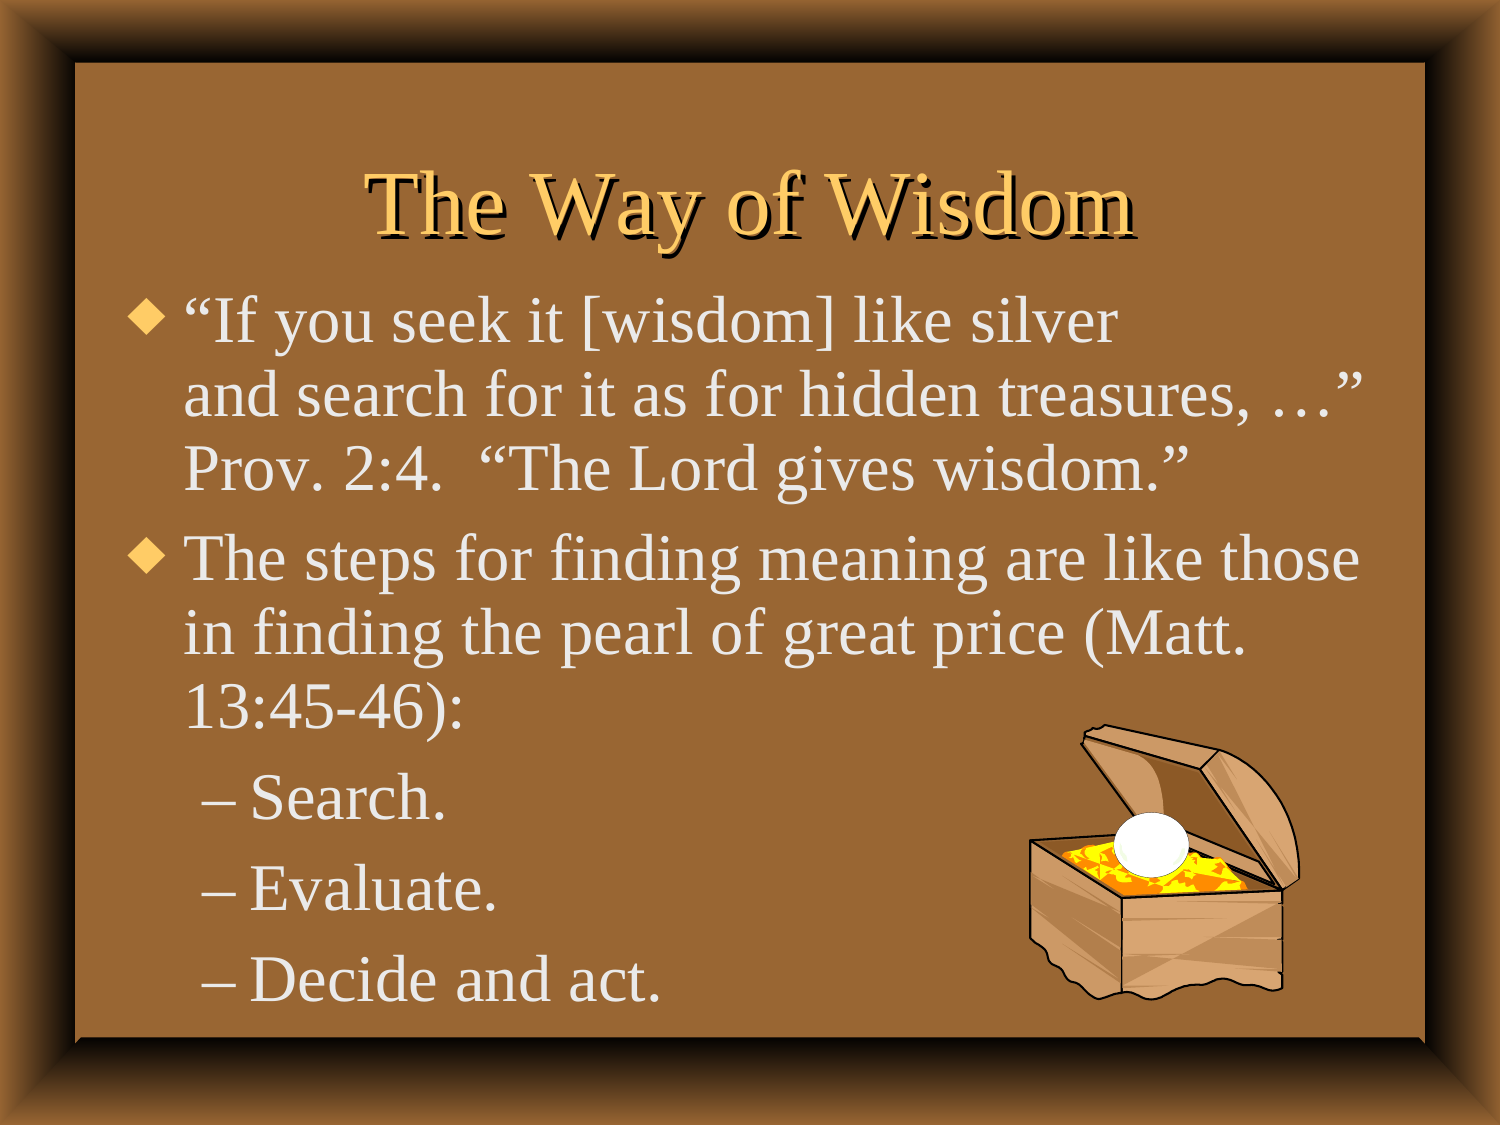

# The Way of Wisdom
“If you seek it [wisdom] like silver
and search for it as for hidden treasures, …” Prov. 2:4. “The Lord gives wisdom.”
The steps for finding meaning are like those in finding the pearl of great price (Matt. 13:45-46):
Search.
Evaluate.
Decide and act.